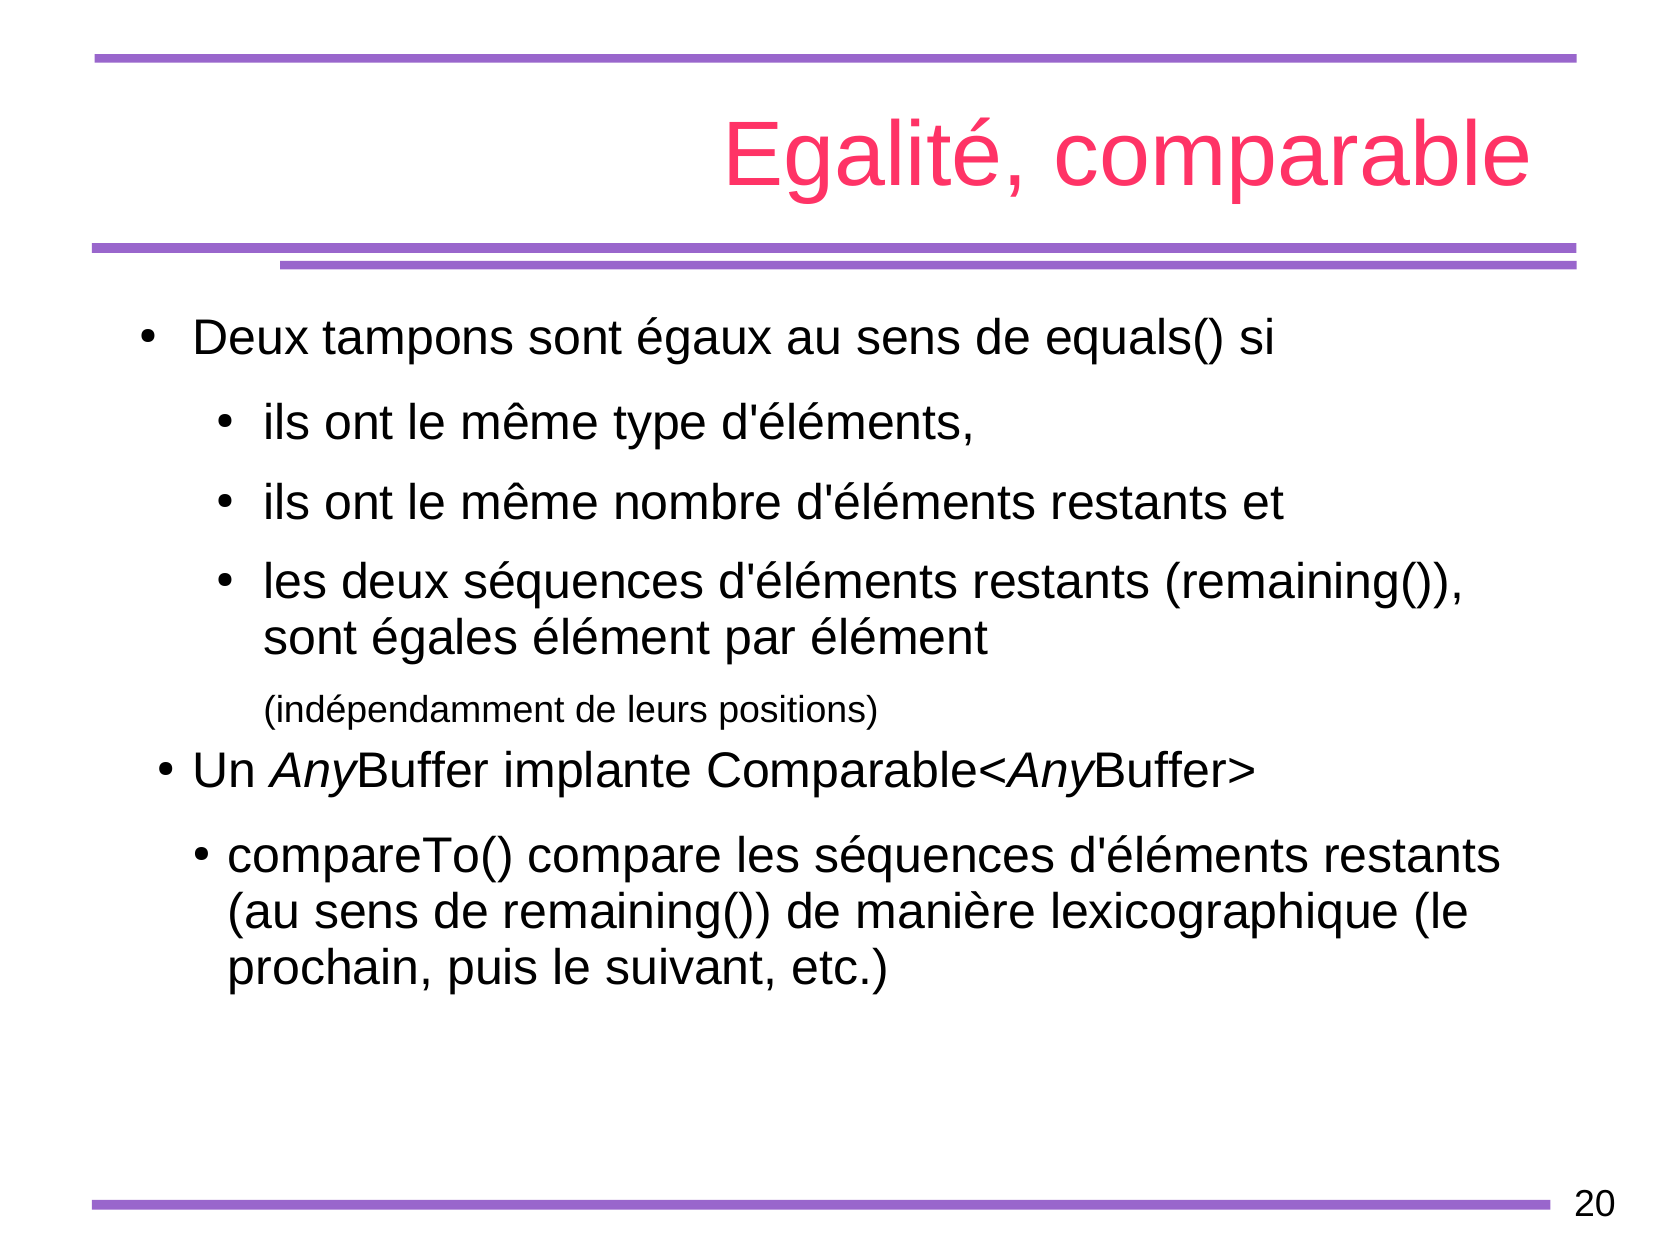

# Egalité, comparable
Deux tampons sont égaux au sens de equals() si
ils ont le même type d'éléments,
ils ont le même nombre d'éléments restants et
les deux séquences d'éléments restants (remaining()), sont égales élément par élément
(indépendamment de leurs positions)
Un AnyBuffer implante Comparable<AnyBuffer>
compareTo() compare les séquences d'éléments restants (au sens de remaining()) de manière lexicographique (le prochain, puis le suivant, etc.)